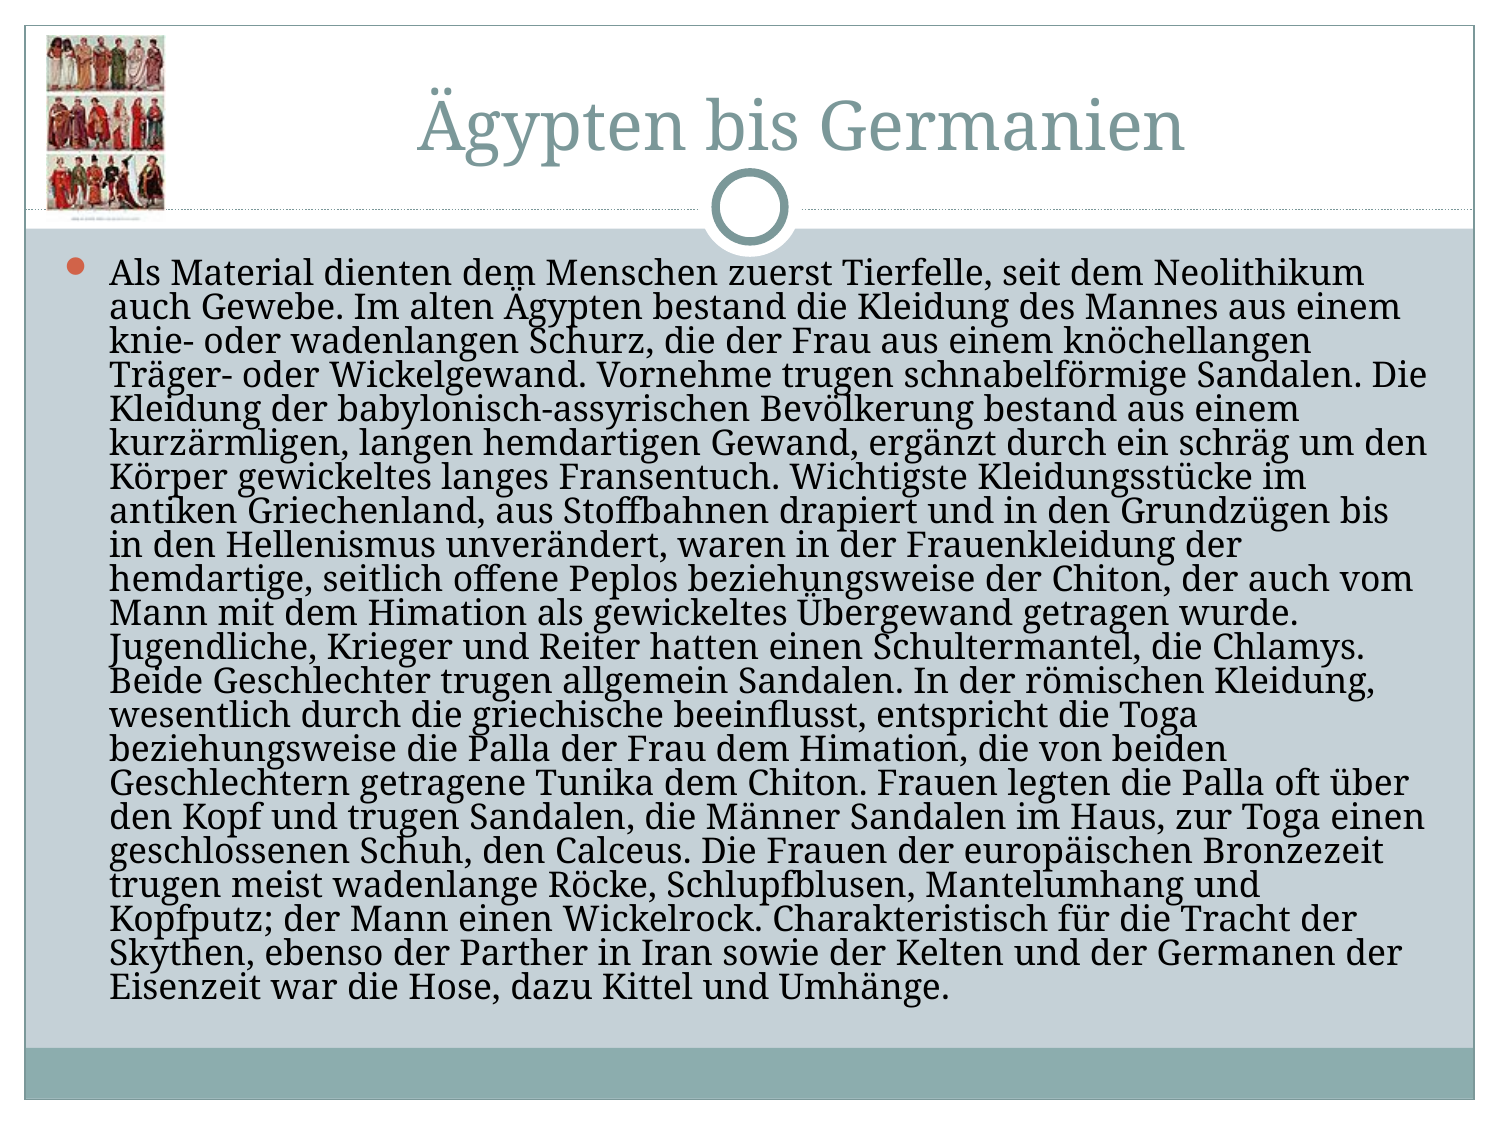

# Ägypten bis Germanien
Als Material dienten dem Menschen zuerst Tierfelle, seit dem Neolithikum auch Gewebe. Im alten Ägypten bestand die Kleidung des Mannes aus einem knie- oder wadenlangen Schurz, die der Frau aus einem knöchellangen Träger- oder Wickelgewand. Vornehme trugen schnabelförmige Sandalen. Die Kleidung der babylonisch-assyrischen Bevölkerung bestand aus einem kurzärmligen, langen hemdartigen Gewand, ergänzt durch ein schräg um den Körper gewickeltes langes Fransentuch. Wichtigste Kleidungsstücke im antiken Griechenland, aus Stoffbahnen drapiert und in den Grundzügen bis in den Hellenismus unverändert, waren in der Frauenkleidung der hemdartige, seitlich offene Peplos beziehungsweise der Chiton, der auch vom Mann mit dem Himation als gewickeltes Übergewand getragen wurde. Jugendliche, Krieger und Reiter hatten einen Schultermantel, die Chlamys. Beide Geschlechter trugen allgemein Sandalen. In der römischen Kleidung, wesentlich durch die griechische beeinflusst, entspricht die Toga beziehungsweise die Palla der Frau dem Himation, die von beiden Geschlechtern getragene Tunika dem Chiton. Frauen legten die Palla oft über den Kopf und trugen Sandalen, die Männer Sandalen im Haus, zur Toga einen geschlossenen Schuh, den Calceus. Die Frauen der europäischen Bronzezeit trugen meist wadenlange Röcke, Schlupfblusen, Mantelumhang und Kopfputz; der Mann einen Wickelrock. Charakteristisch für die Tracht der Skythen, ebenso der Parther in Iran sowie der Kelten und der Germanen der Eisenzeit war die Hose, dazu Kittel und Umhänge.